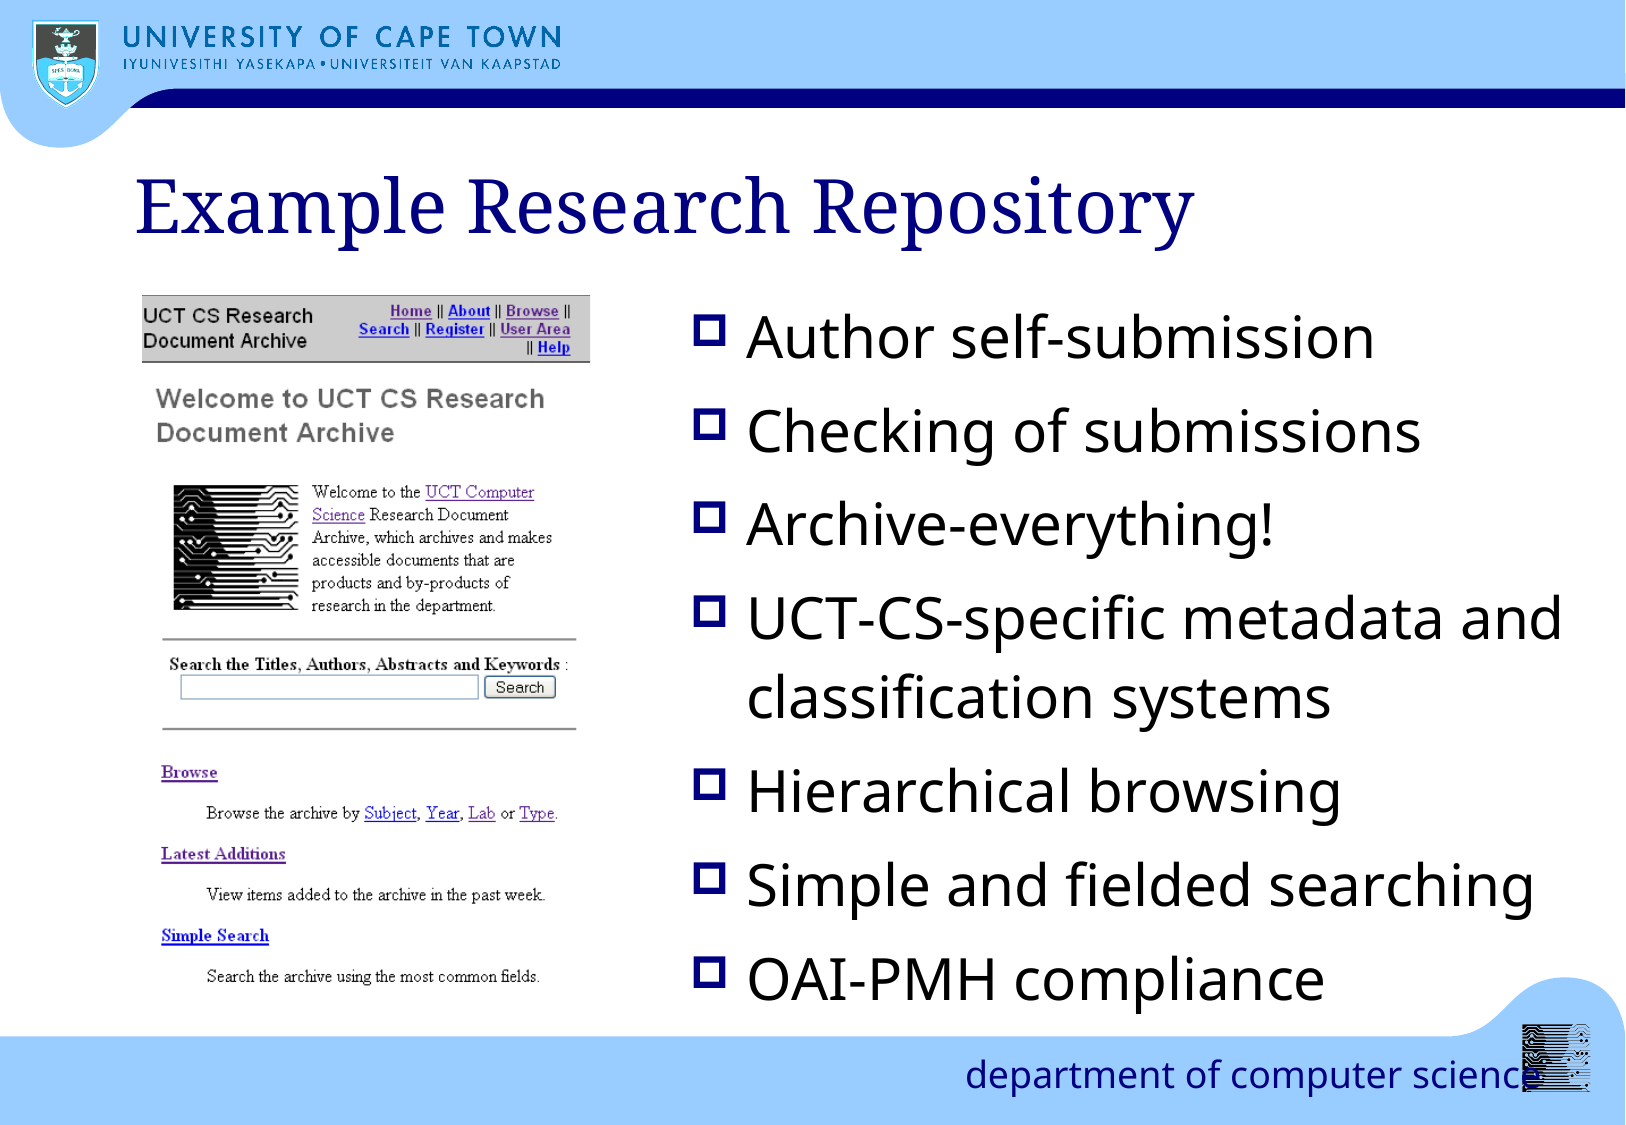

# Example Research Repository
Author self-submission
Checking of submissions
Archive-everything!
UCT-CS-specific metadata and classification systems
Hierarchical browsing
Simple and fielded searching
OAI-PMH compliance